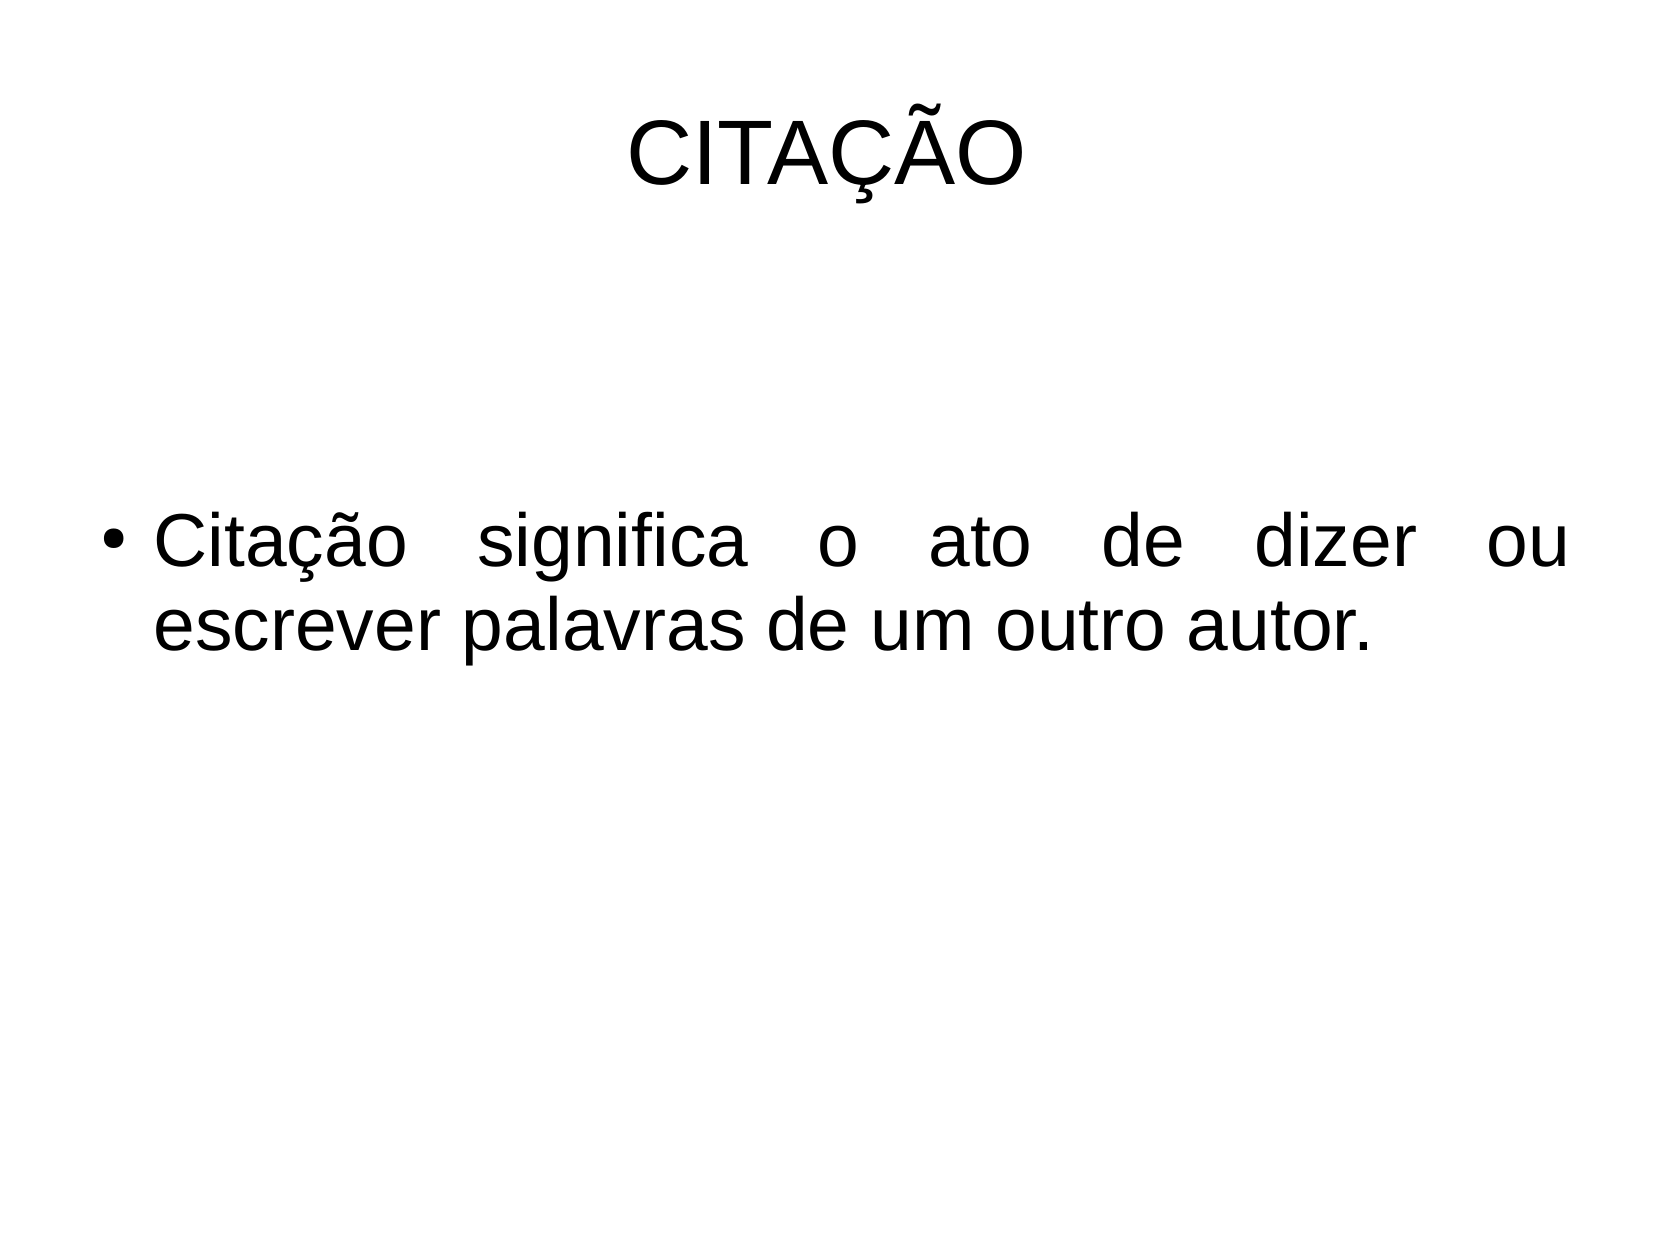

# CITAÇÃO
Citação significa o ato de dizer ou escrever palavras de um outro autor.